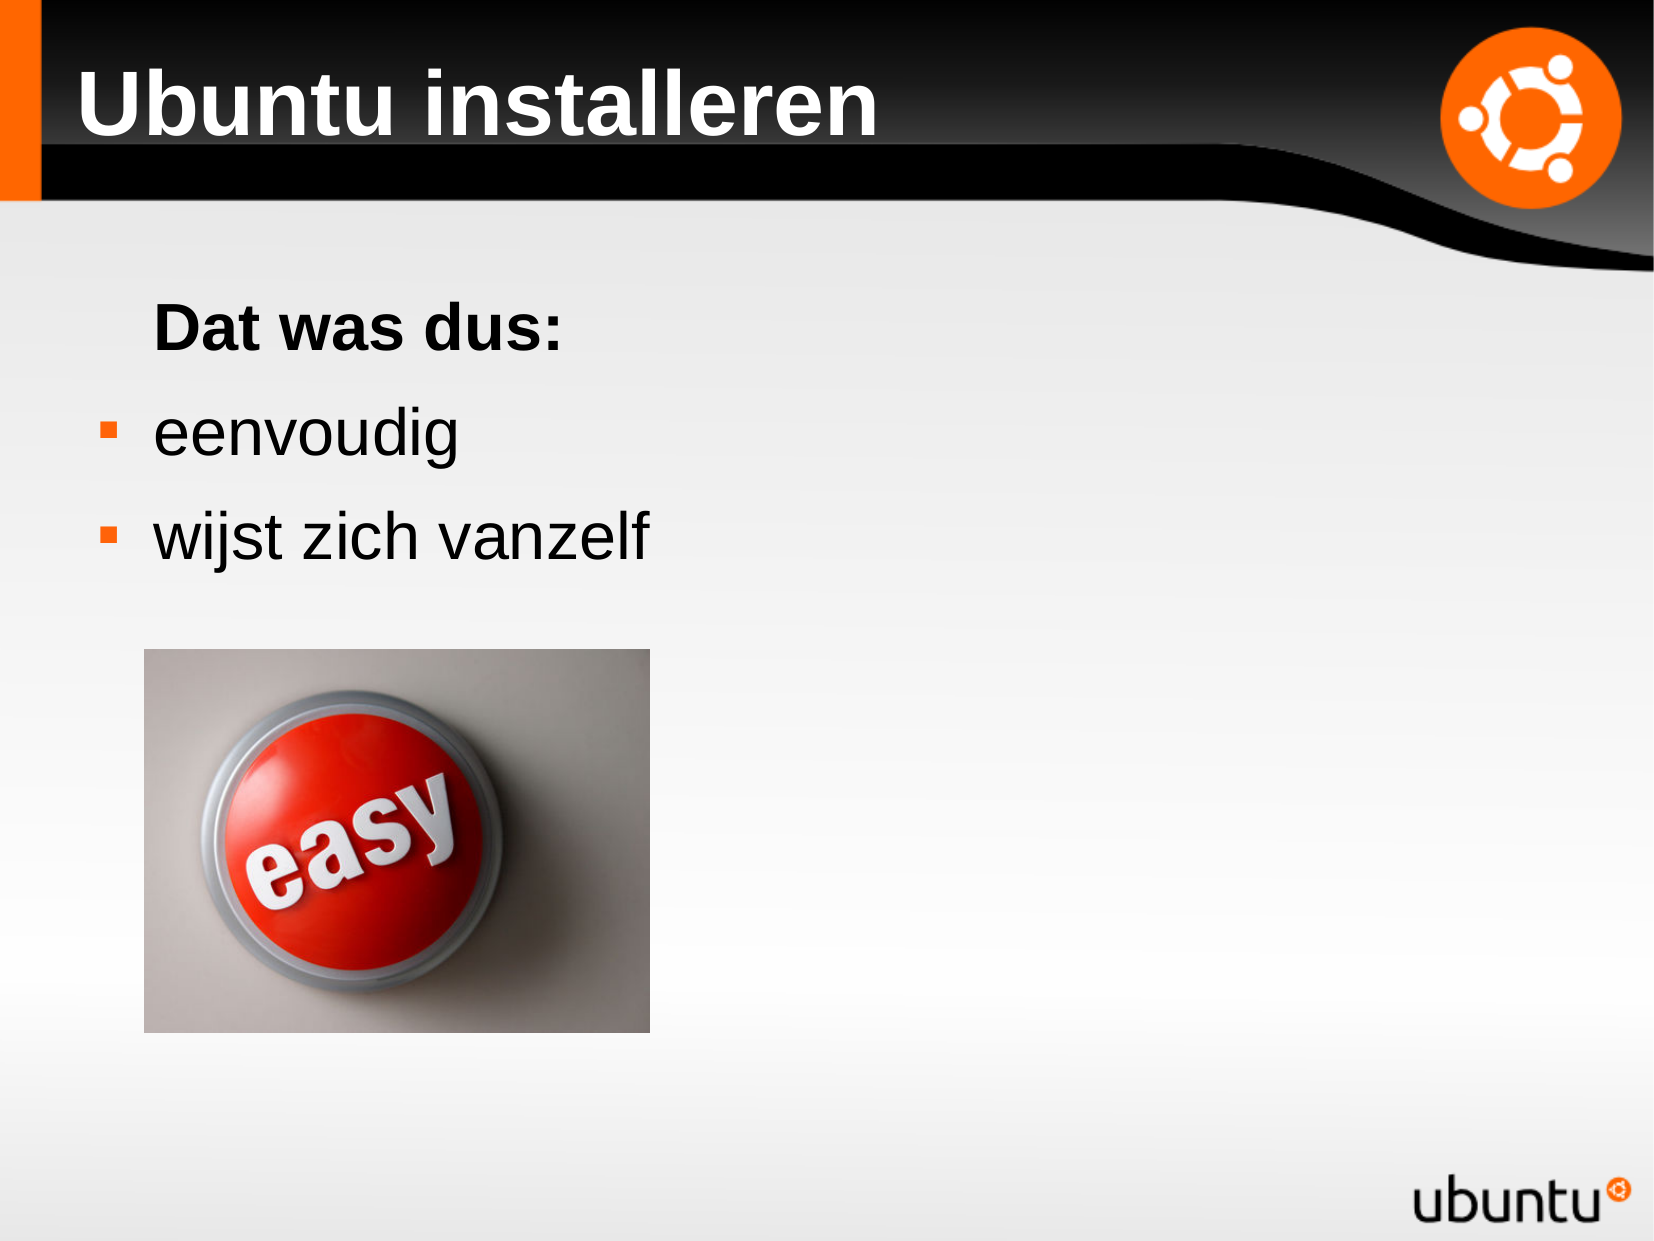

# Ubuntu installeren
Dat was dus:
eenvoudig
wijst zich vanzelf